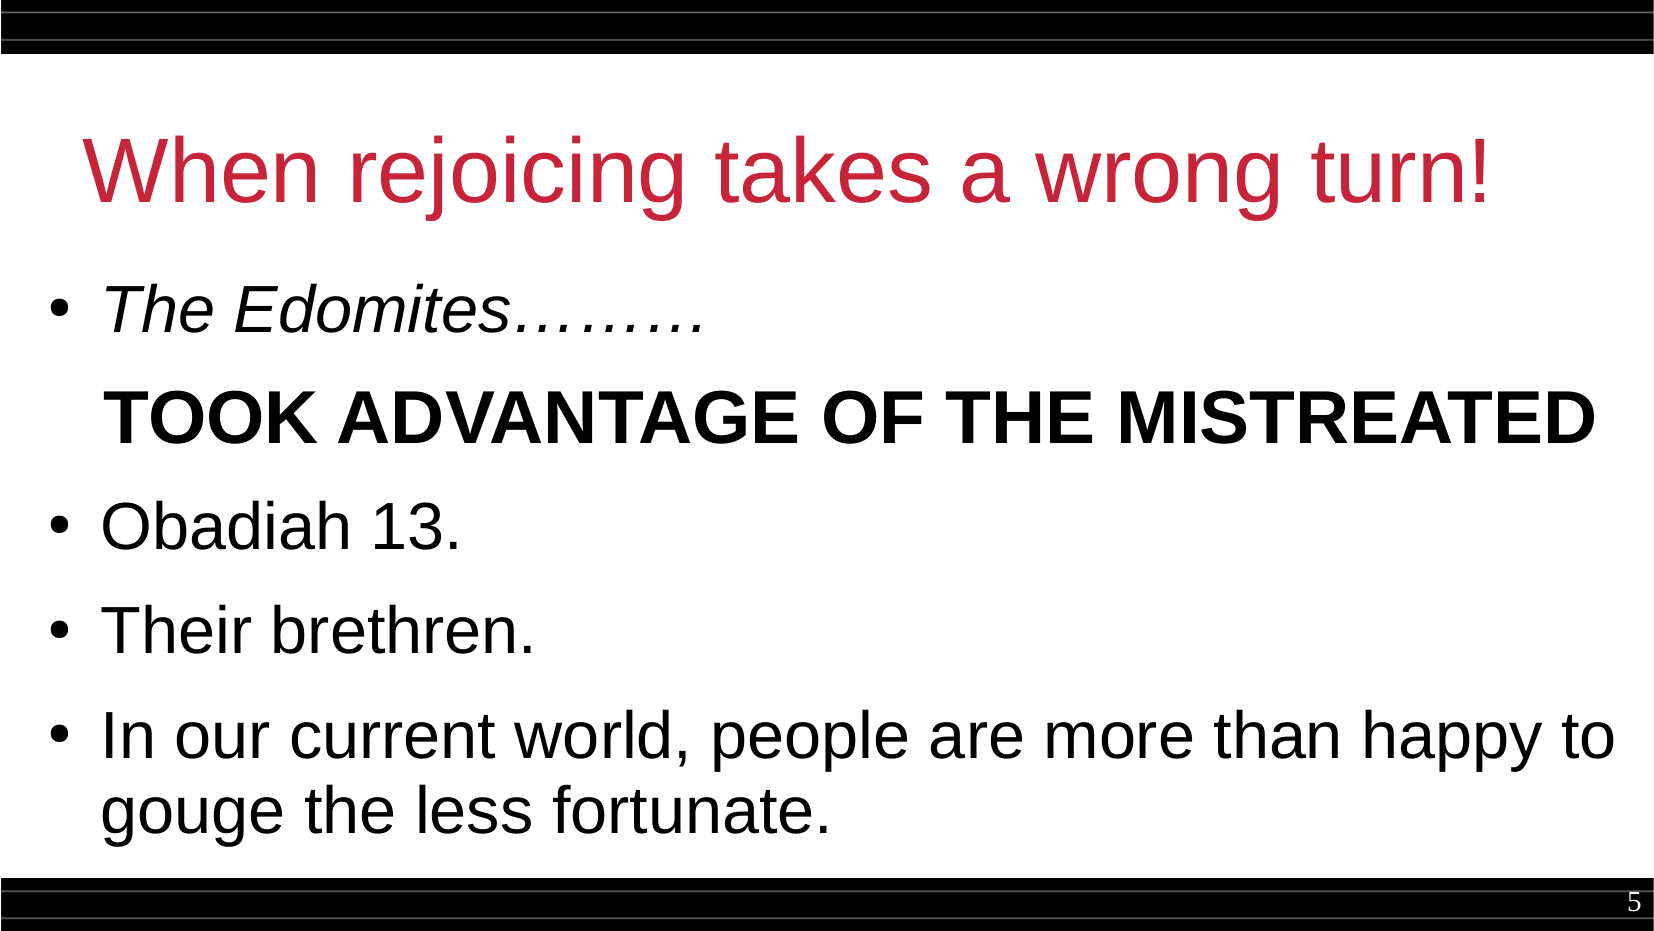

# When rejoicing takes a wrong turn!
The Edomites………
TOOK ADVANTAGE OF THE MISTREATED
Obadiah 13.
Their brethren.
In our current world, people are more than happy to gouge the less fortunate.